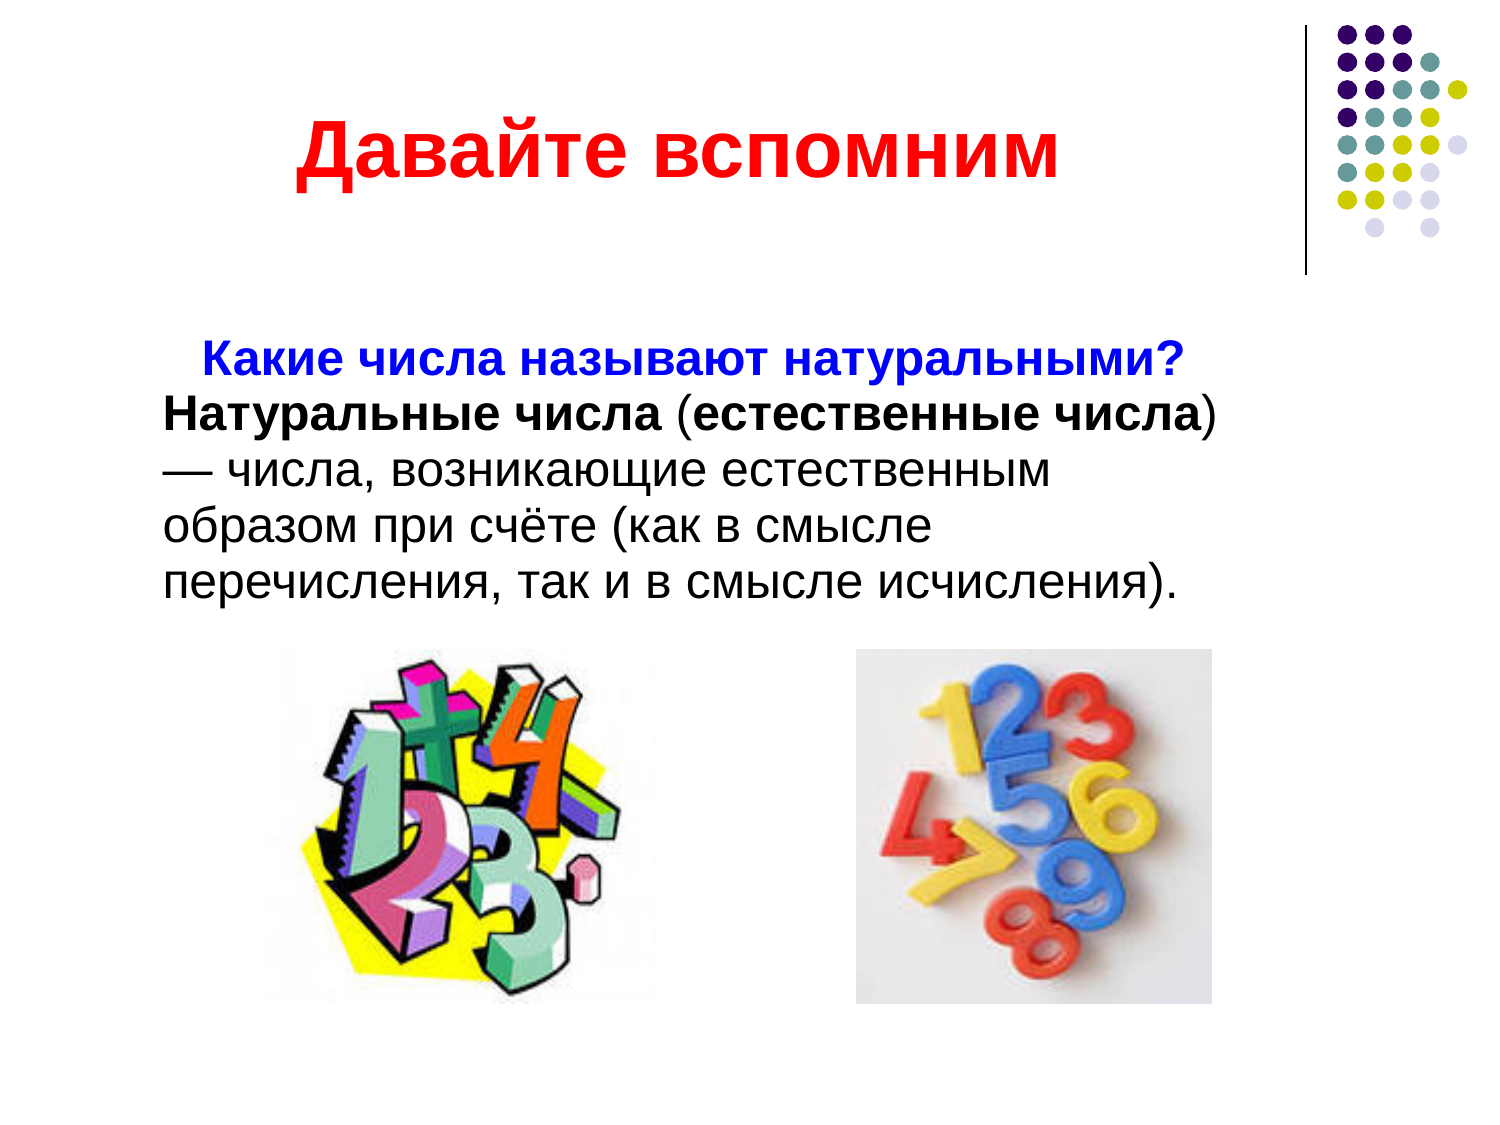

#
Давайте вспомним
Какие числа называют натуральными?
Натуральные числа (естественные числа) — числа, возникающие естественным образом при счёте (как в смысле перечисления, так и в смысле исчисления).